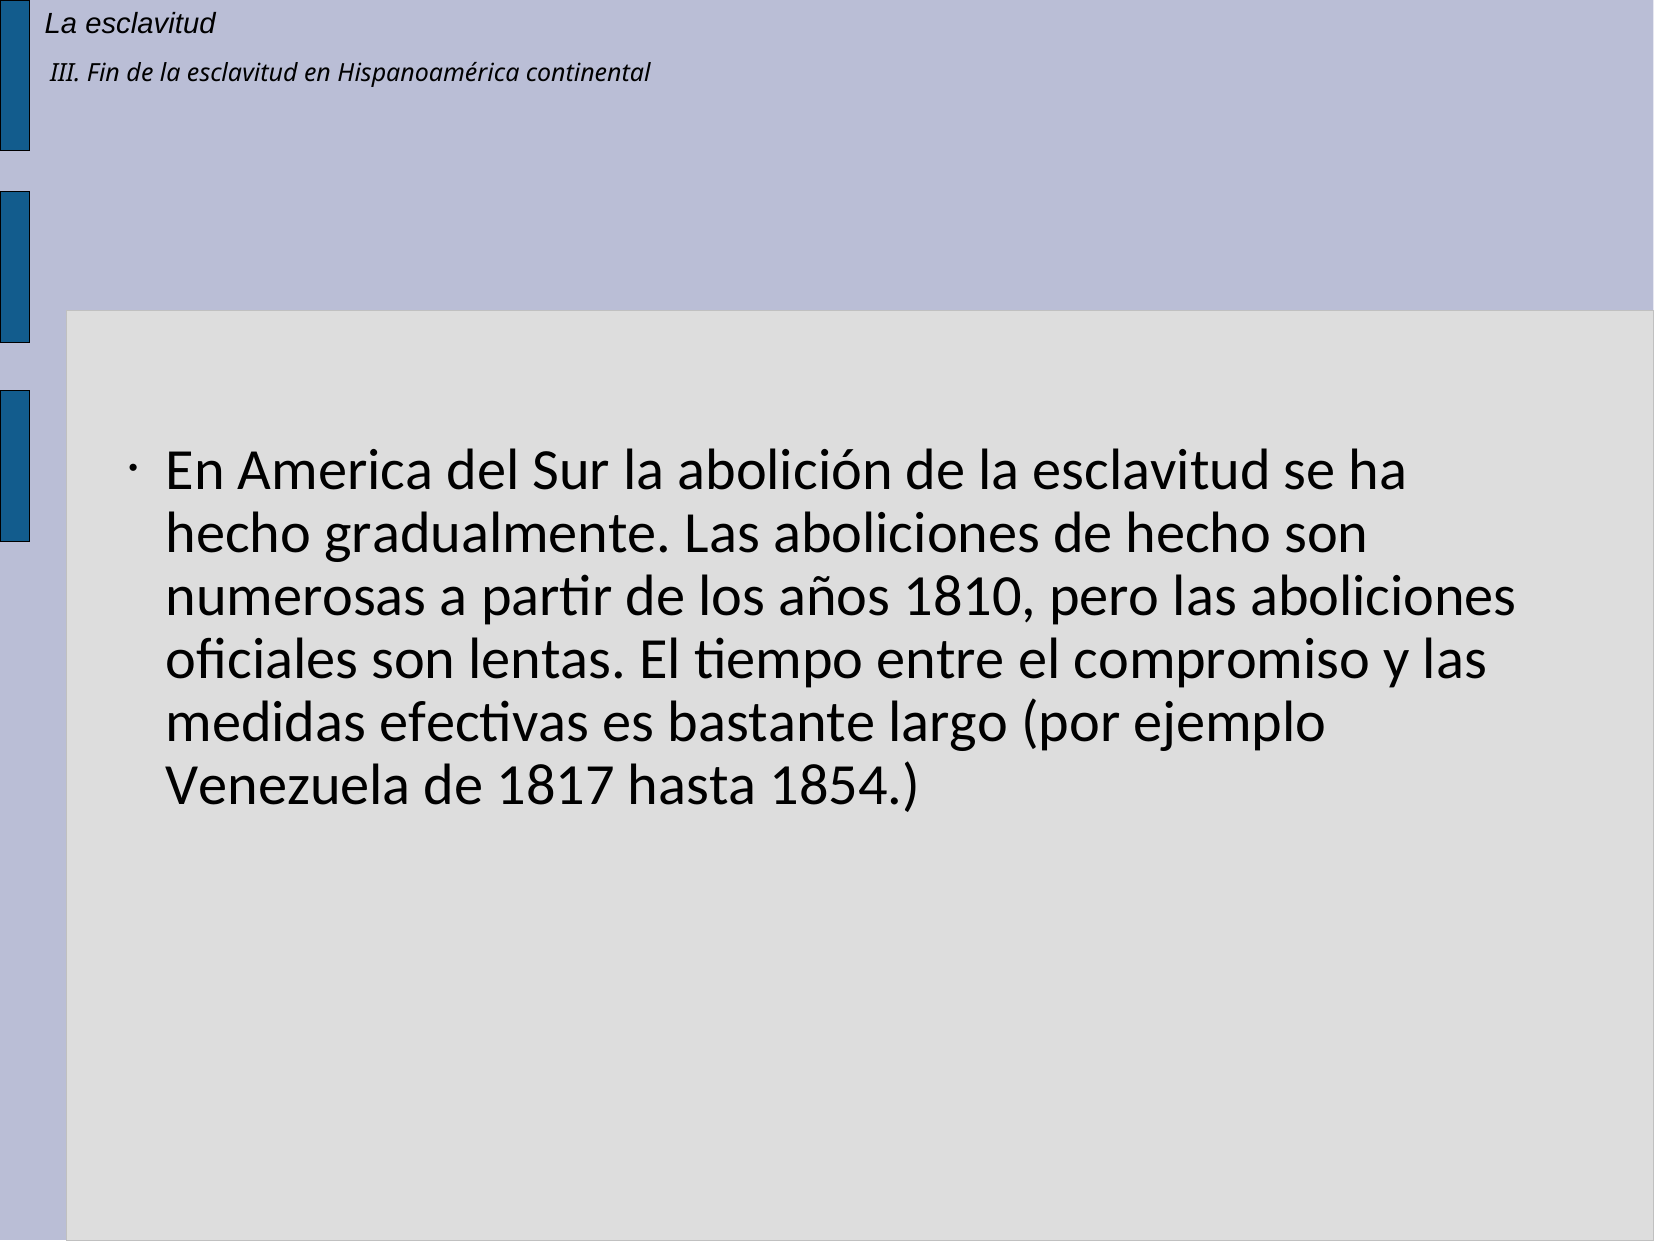

III. Fin de la esclavitud en Hispanoamérica continental
#
En America del Sur la abolición de la esclavitud se ha hecho gradualmente. Las aboliciones de hecho son numerosas a partir de los años 1810, pero las aboliciones oficiales son lentas. El tiempo entre el compromiso y las medidas efectivas es bastante largo (por ejemplo Venezuela de 1817 hasta 1854.)